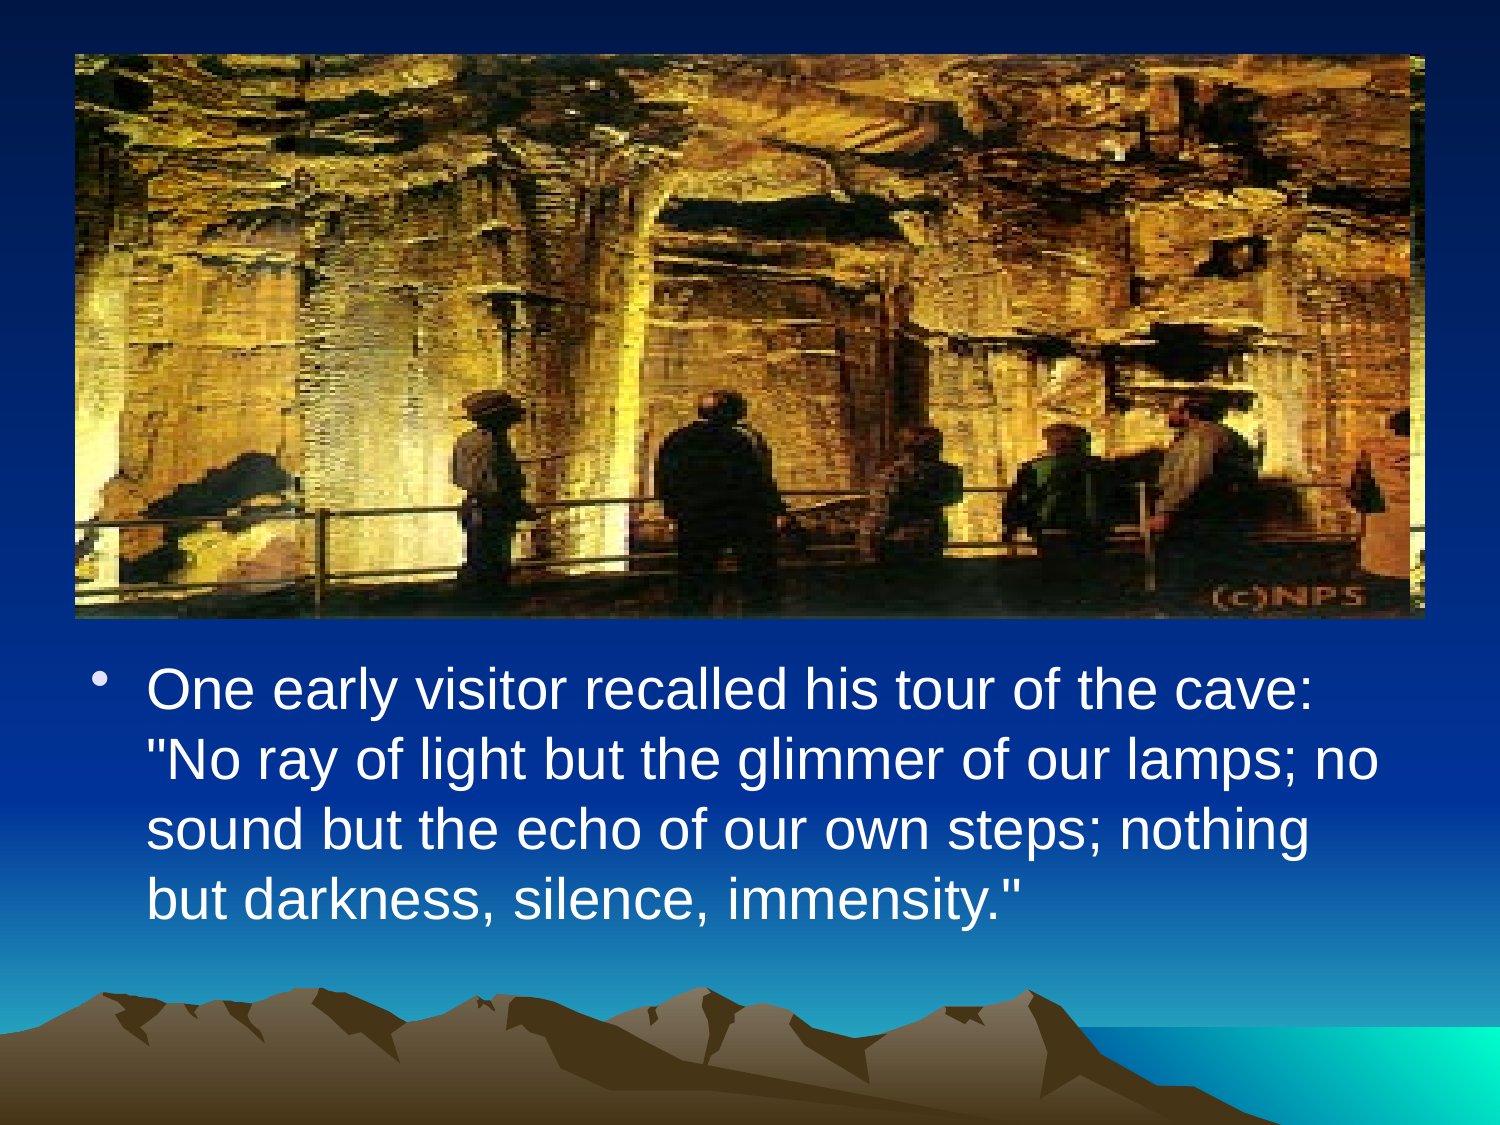

#
One early visitor recalled his tour of the cave: "No ray of light but the glimmer of our lamps; no sound but the echo of our own steps; nothing but darkness, silence, immensity."